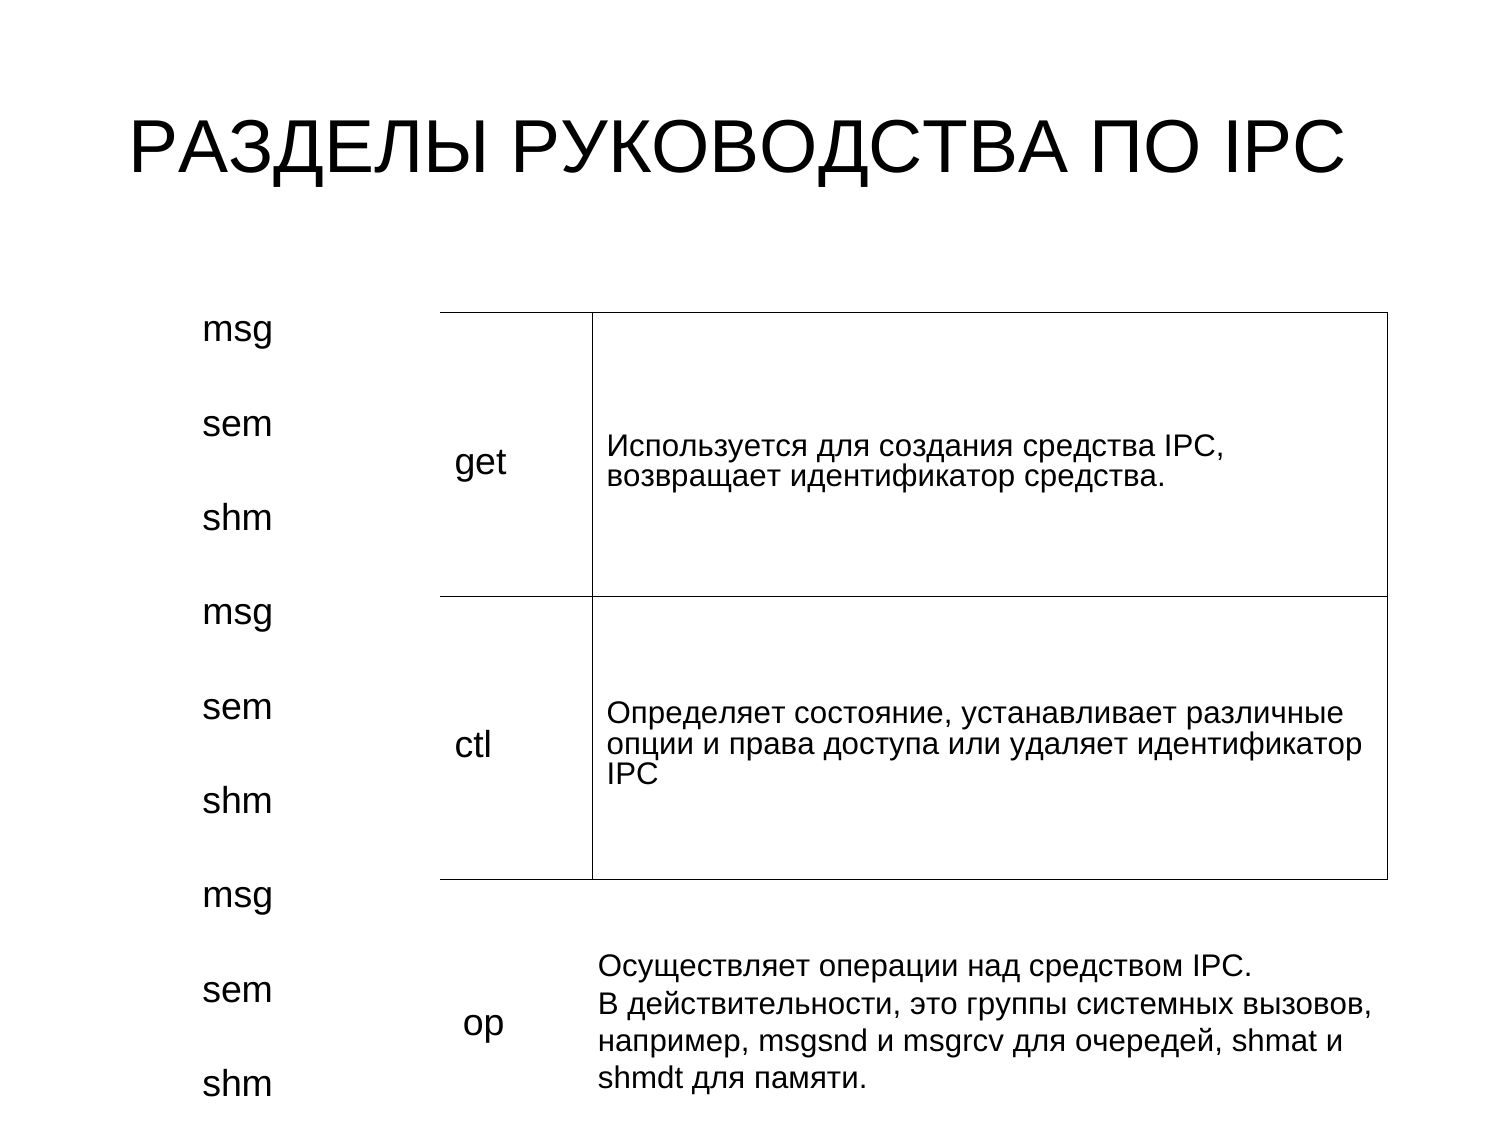

# РАЗДЕЛЫ РУКОВОДСТВА ПО IPC
| msg | get | Используется для создания средства IPC, возвращает идентификатор средства. |
| --- | --- | --- |
| sem | | |
| shm | | |
| msg | ctl | Определяет состояние, устанавливает различные опции и права доступа или удаляет идентификатор IPC |
| sem | | |
| shm | | |
| msg | op | Осуществляет операции над средством IPC. В действительности, это группы системных вызовов, например, msgsnd и msgrcv для очередей, shmat и shmdt для памяти. |
| sem | | |
| shm | | |